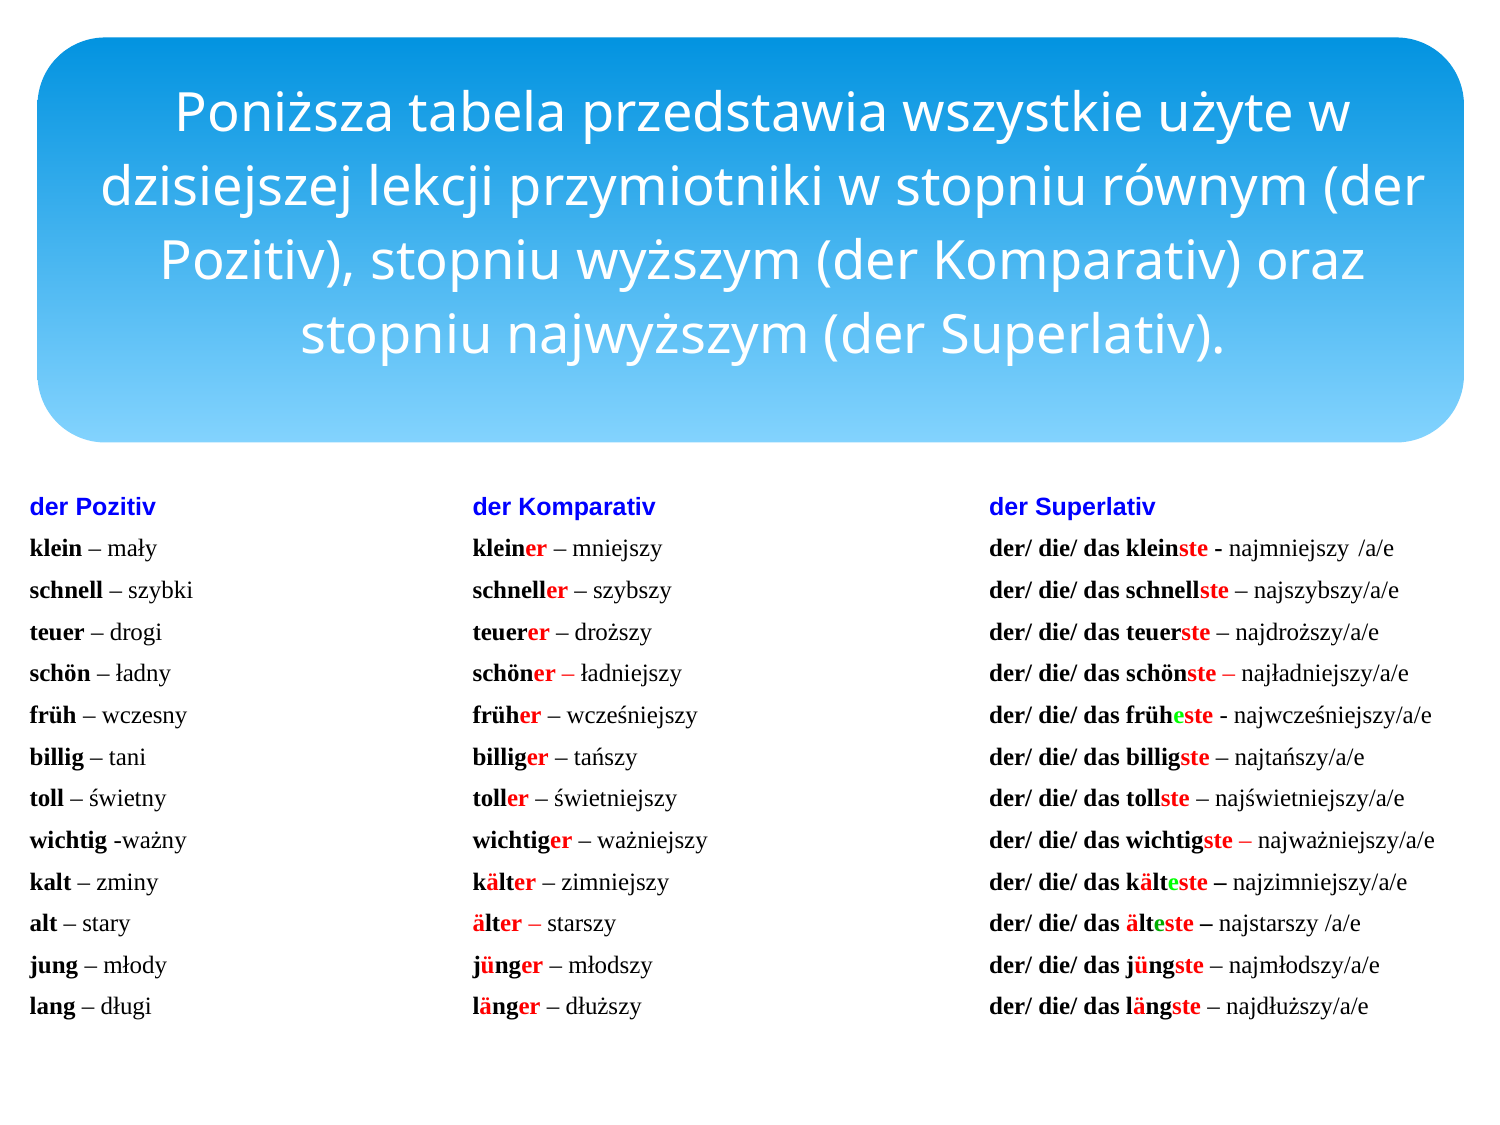

# Poniższa tabela przedstawia wszystkie użyte w dzisiejszej lekcji przymiotniki w stopniu równym (der Pozitiv), stopniu wyższym (der Komparativ) oraz stopniu najwyższym (der Superlativ).
der Pozitiv					der Komparativ					der Superlativ
klein – mały					kleiner – mniejszy					der/ die/ das kleinste - najmniejszy	/a/e
schnell – szybki				schneller – szybszy 					der/ die/ das schnellste – najszybszy/a/e
teuer – drogi					teuerer – droższy					der/ die/ das teuerste – najdroższy/a/e
schön – ładny					schöner – ładniejszy 					der/ die/ das schönste – najładniejszy/a/e
früh – wczesny	 			früher – wcześniejszy				der/ die/ das früheste - najwcześniejszy/a/e
billig – tani					billiger – tańszy					der/ die/ das billigste – najtańszy/a/e
toll – świetny					toller – świetniejszy					der/ die/ das tollste – najświetniejszy/a/e
wichtig -ważny 				wichtiger – ważniejszy				der/ die/ das wichtigste – najważniejszy/a/e
kalt – zminy					kälter – zimniejszy					der/ die/ das kälteste – najzimniejszy/a/e
alt – stary 					älter – starszy						der/ die/ das älteste – najstarszy /a/e
jung – młody					jünger – młodszy					der/ die/ das jüngste – najmłodszy/a/e
lang – długi					länger – dłuższy 					der/ die/ das längste – najdłuższy/a/e